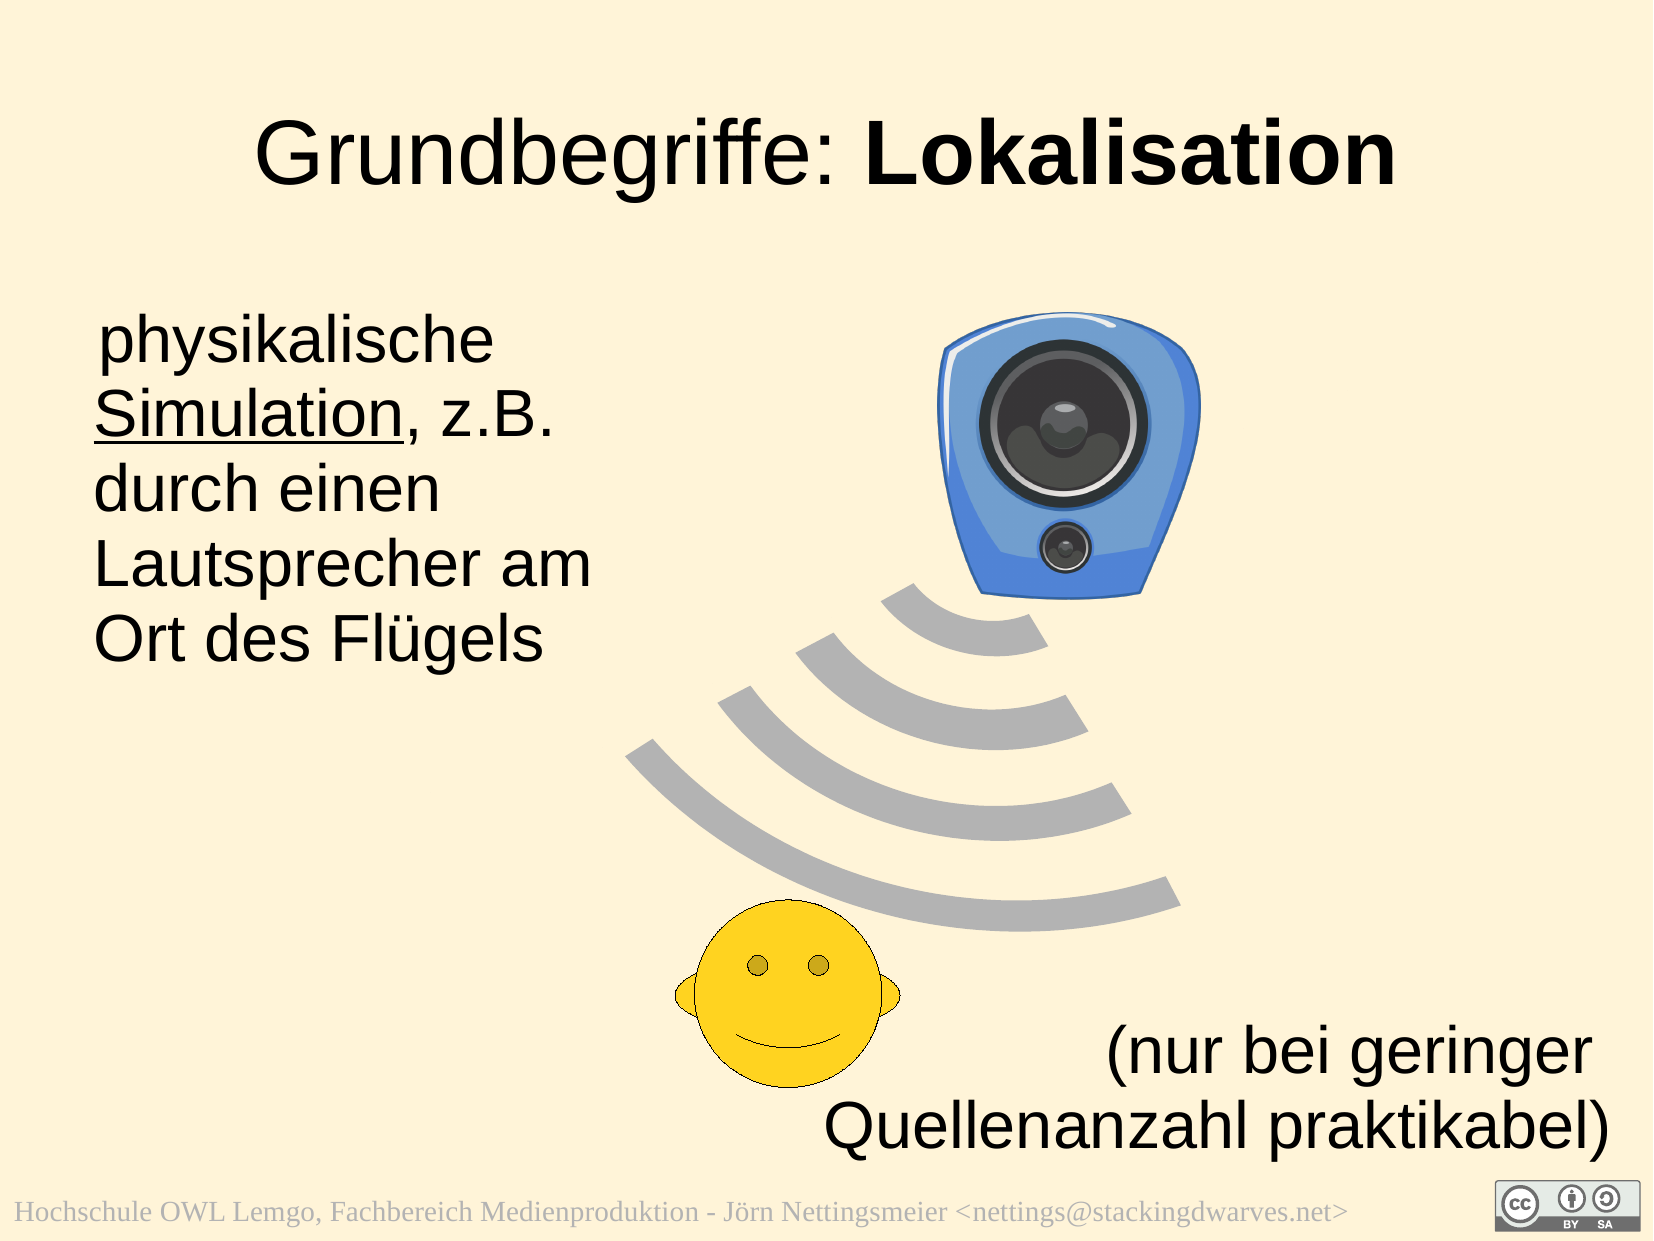

Grundbegriffe: Lokalisation
# physikalische Simulation, z.B. durch einen Lautsprecher am Ort des Flügels
(nur bei geringer
 Quellenanzahl praktikabel)